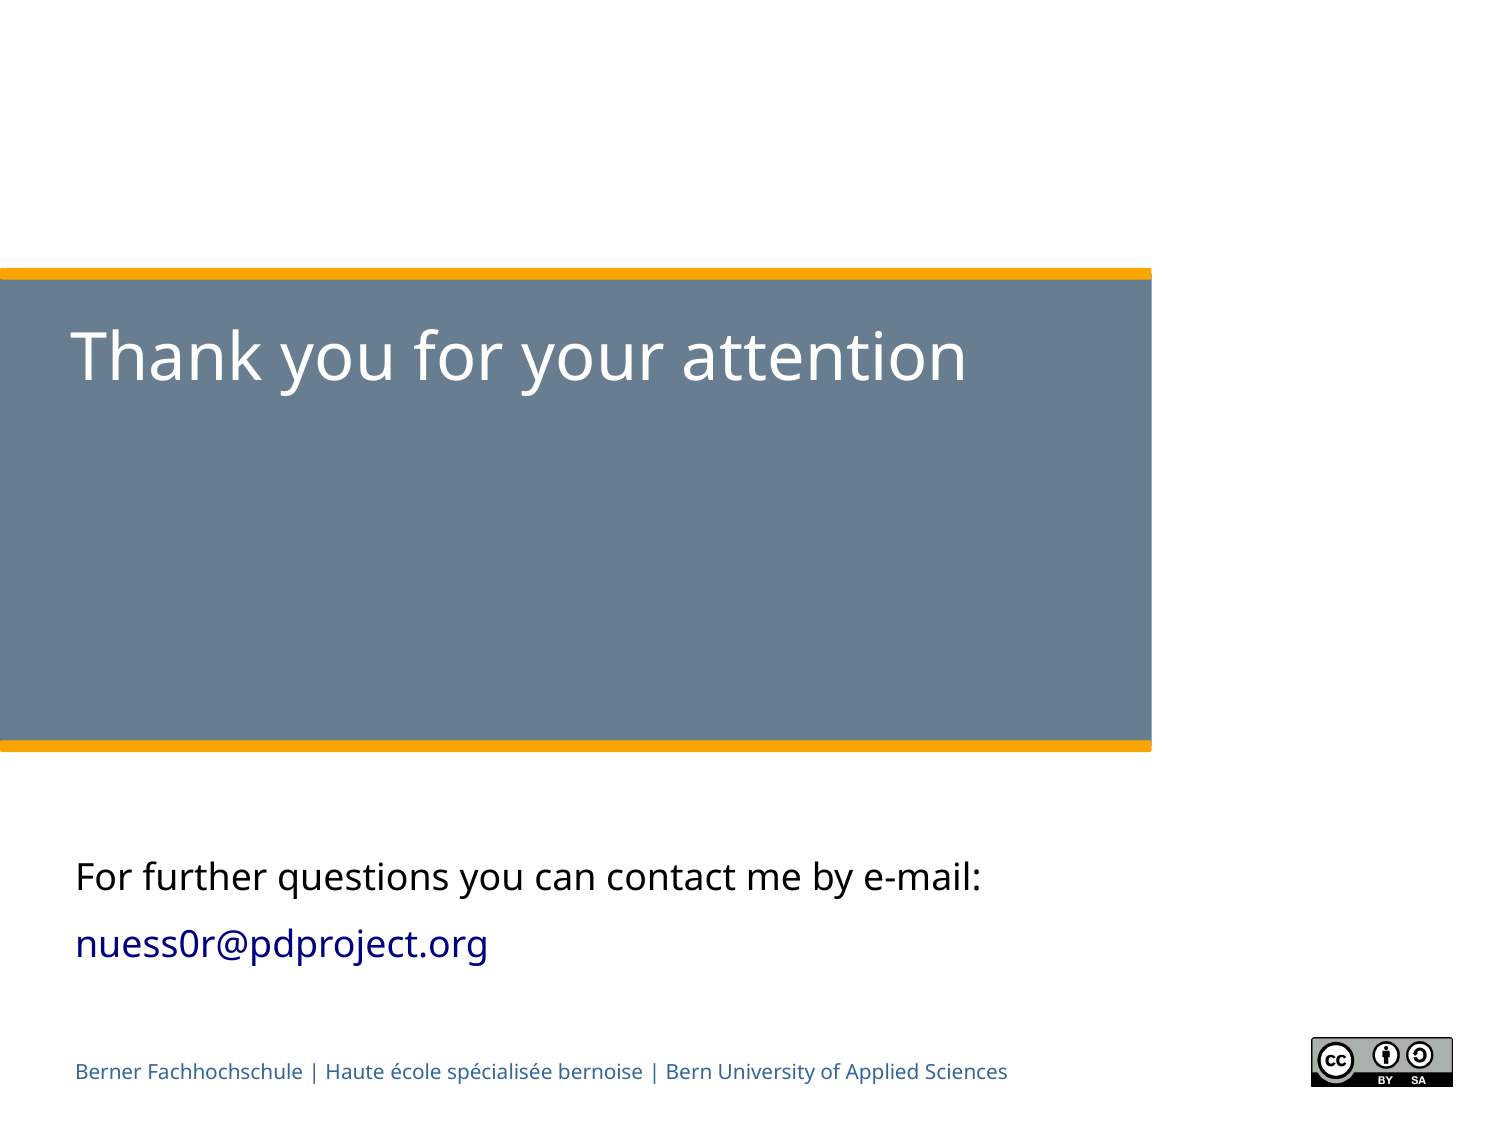

# Thank you for your attention
For further questions you can contact me by e-mail:
nuess0r@pdproject.org